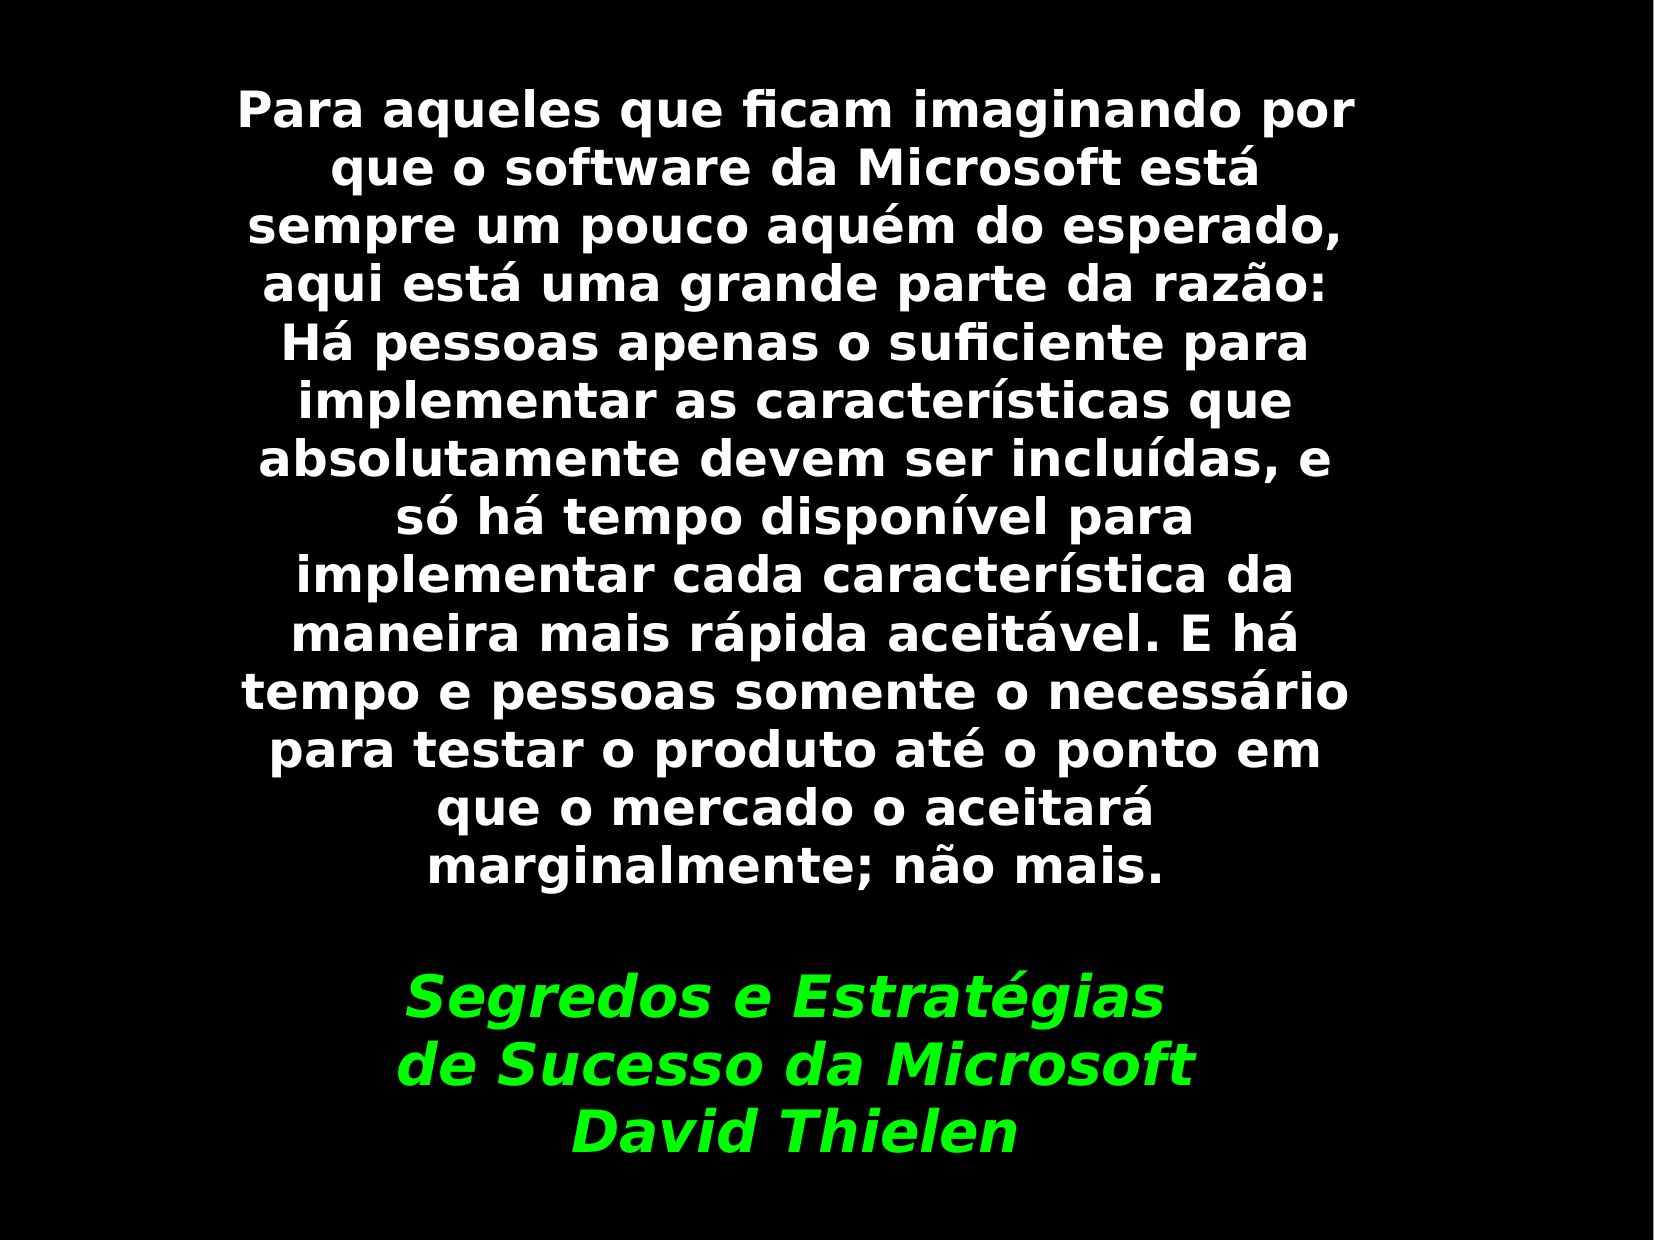

# Para aqueles que ficam imaginando por que o software da Microsoft está sempre um pouco aquém do esperado, aqui está uma grande parte da razão: Há pessoas apenas o suficiente para implementar as características que absolutamente devem ser incluídas, e só há tempo disponível para implementar cada característica da maneira mais rápida aceitável. E há tempo e pessoas somente o necessário para testar o produto até o ponto em que o mercado o aceitará marginalmente; não mais. Segredos e Estratégias de Sucesso da Microsoft David Thielen